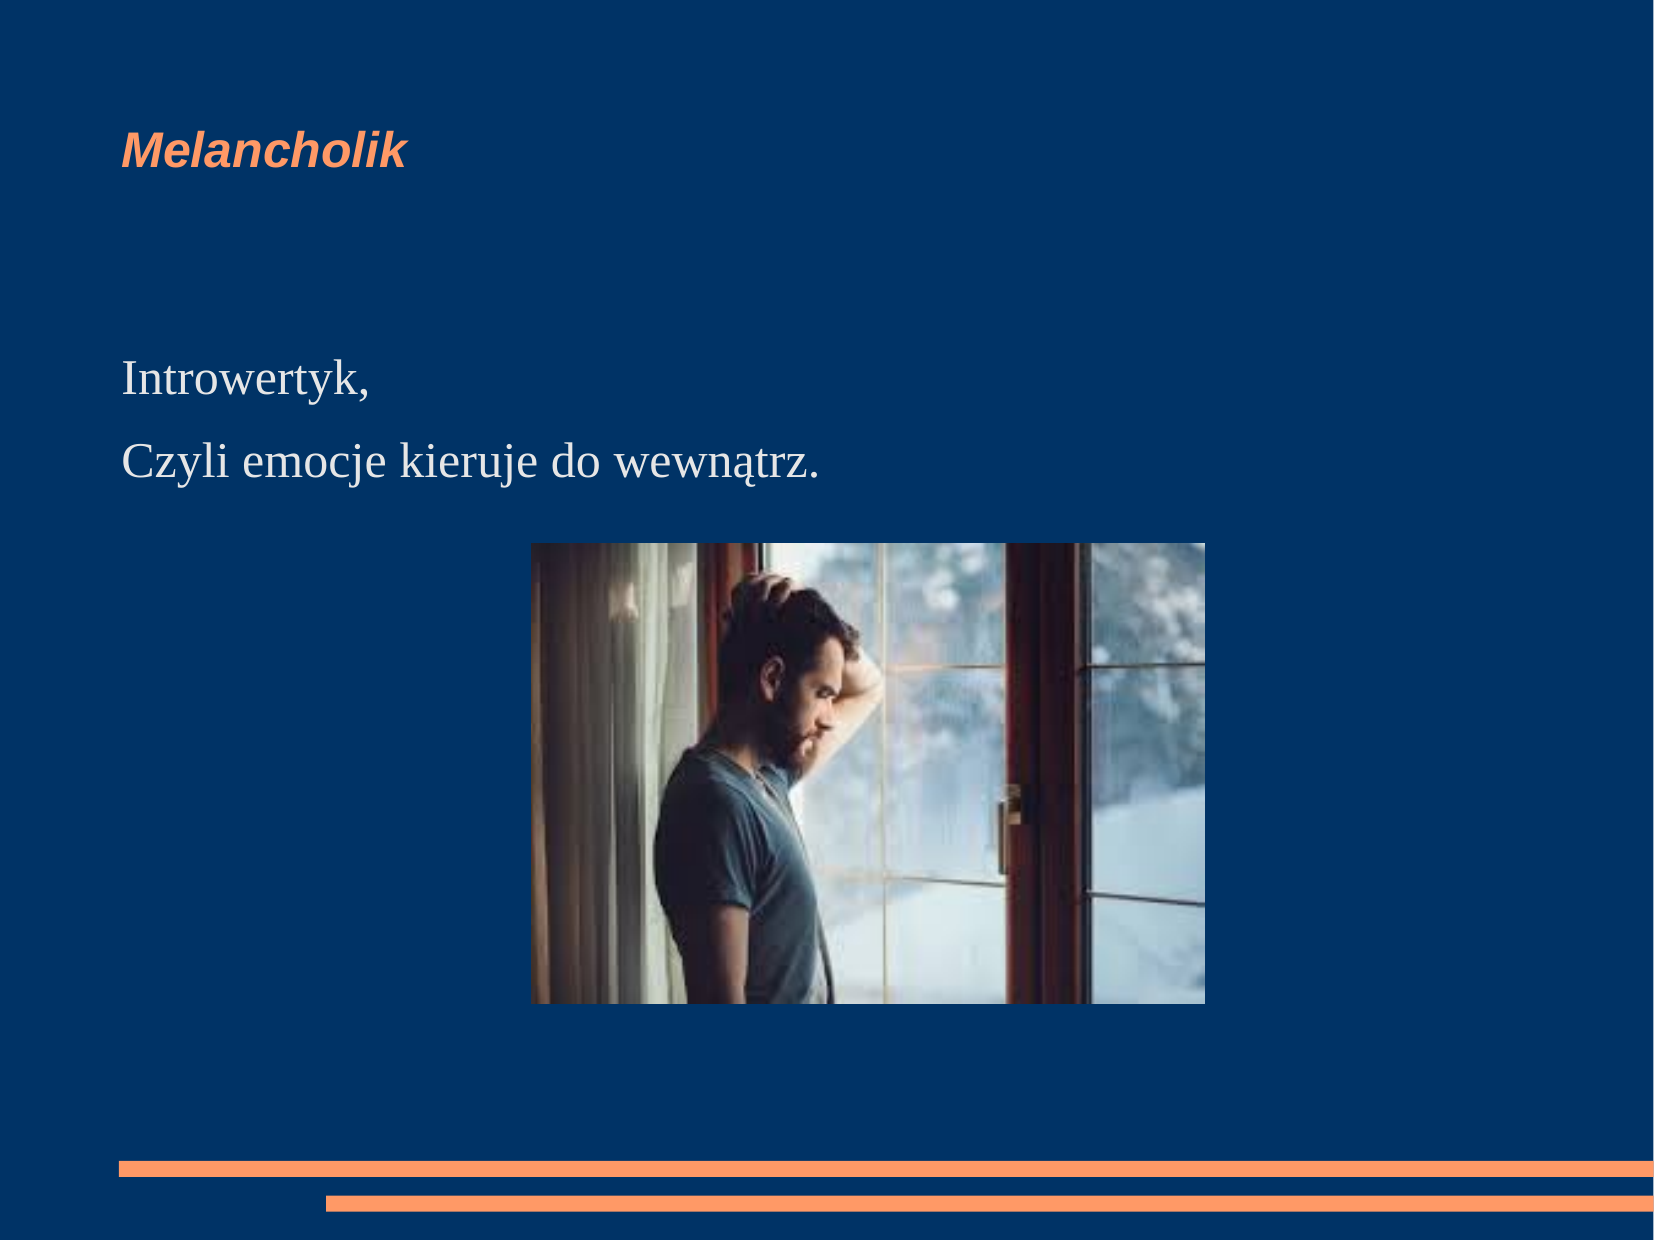

# Melancholik
Introwertyk,
Czyli emocje kieruje do wewnątrz.